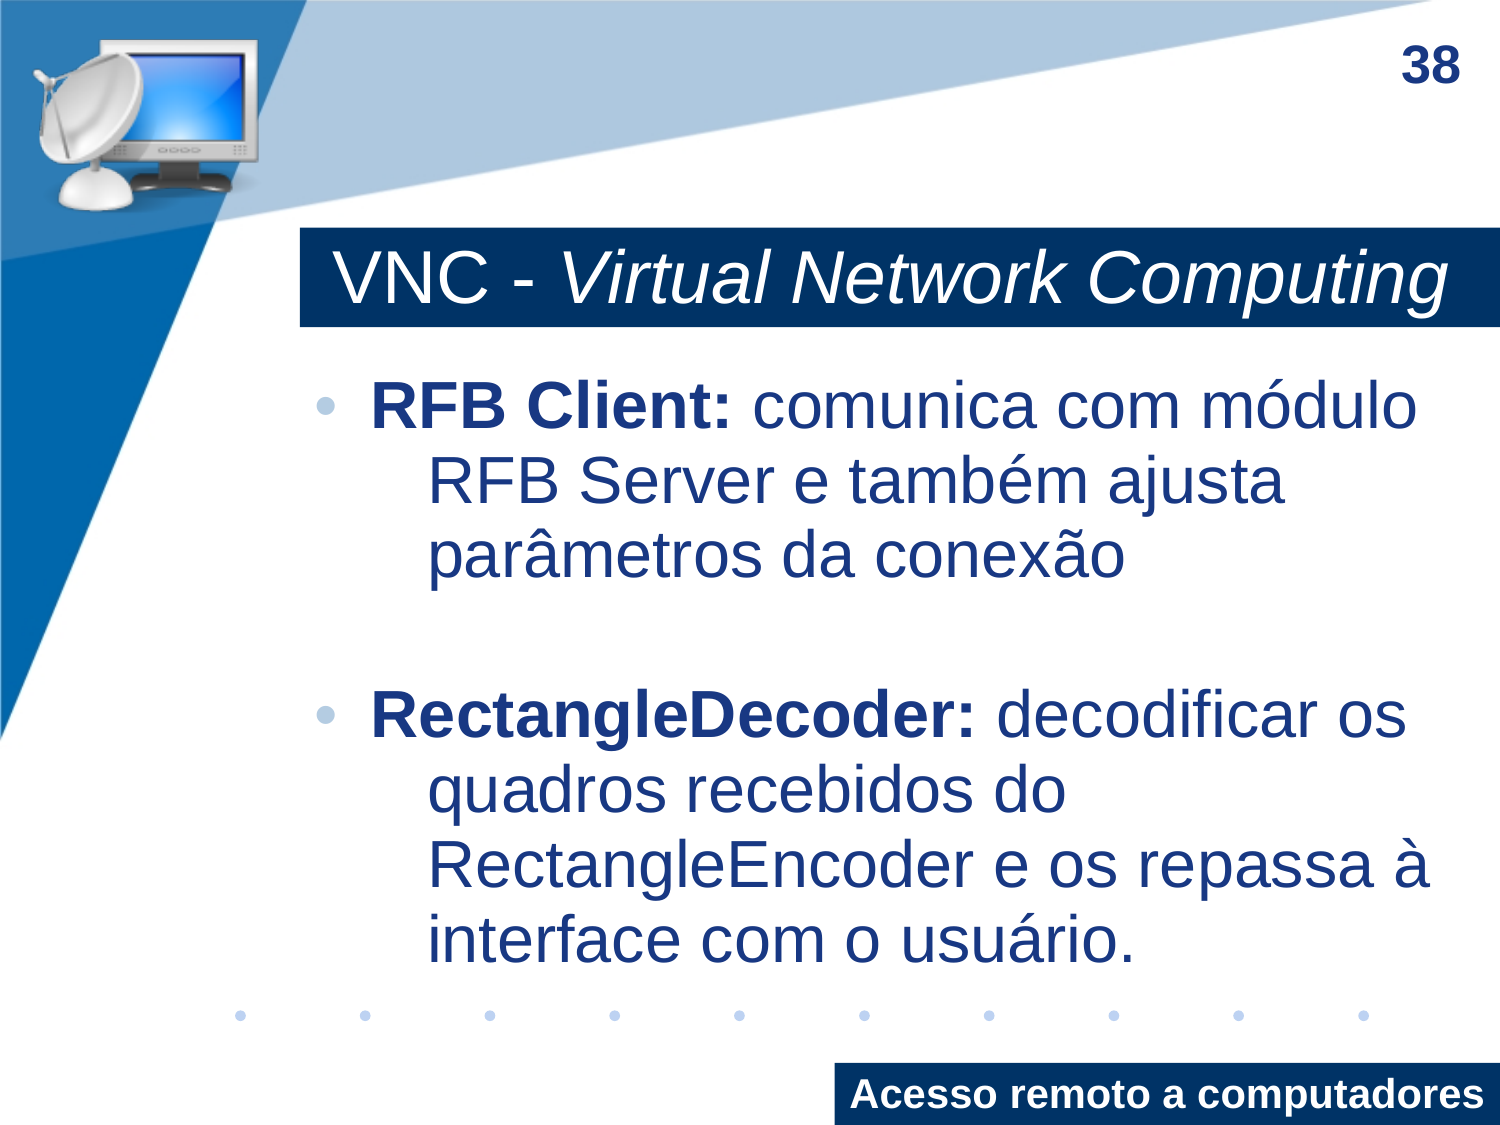

# VNC - Virtual Network Computing
RFB Client: comunica com módulo RFB Server e também ajusta parâmetros da conexão
RectangleDecoder: decodificar os quadros recebidos do RectangleEncoder e os repassa à interface com o usuário.